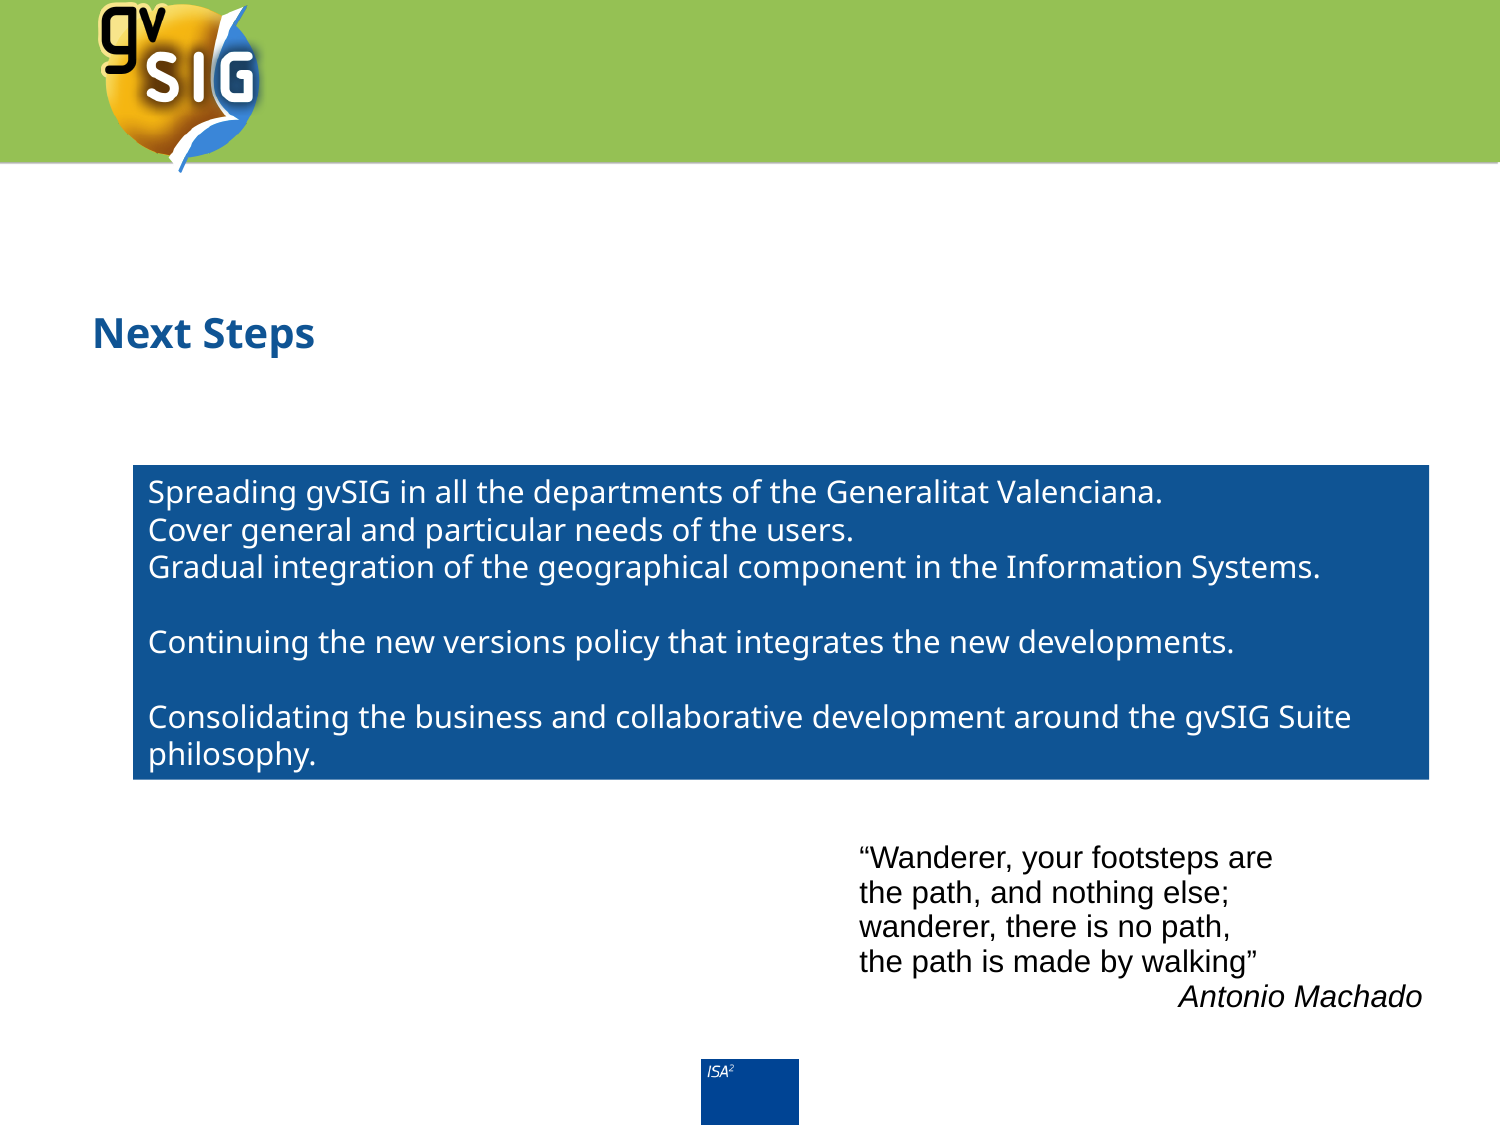

# Next Steps
Spreading gvSIG in all the departments of the Generalitat Valenciana.
Cover general and particular needs of the users.
Gradual integration of the geographical component in the Information Systems.
Continuing the new versions policy that integrates the new developments.
Consolidating the business and collaborative development around the gvSIG Suite philosophy.
“Wanderer, your footsteps are
the path, and nothing else;
wanderer, there is no path,
the path is made by walking”
Antonio Machado